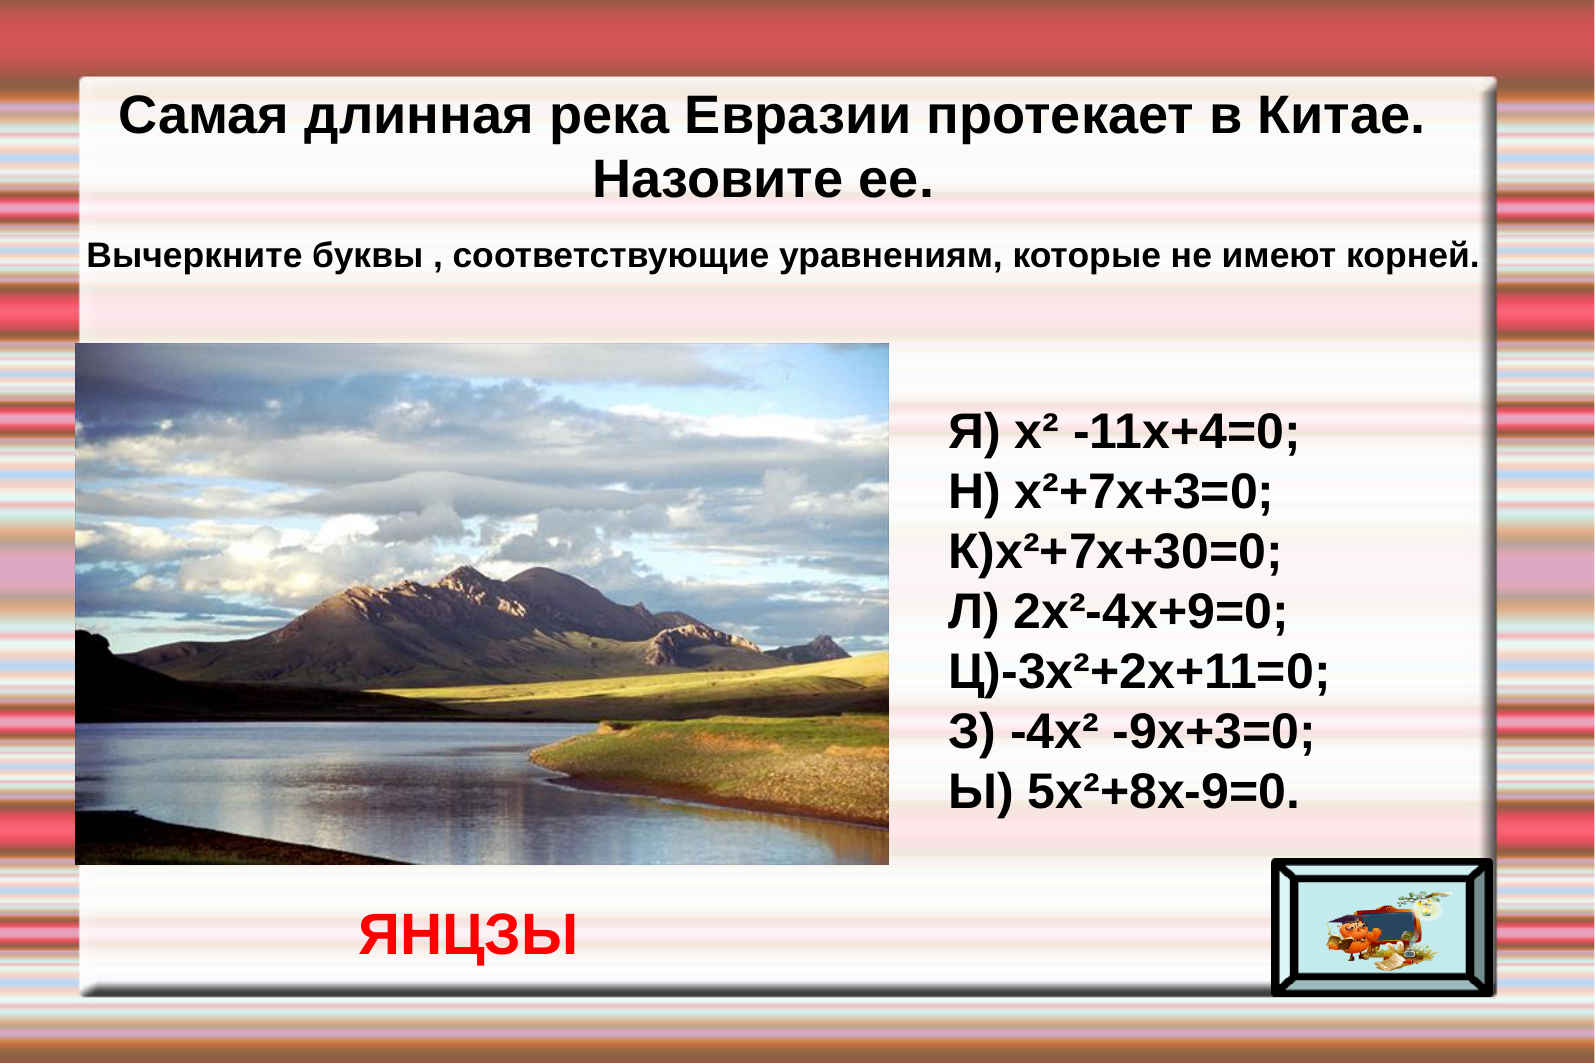

Самая длинная река Евразии протекает в Китае. Назовите ее.
Вычеркните буквы , соответствующие уравнениям, которые не имеют корней.
Я) х² -11х+4=0;
Н) х²+7х+3=0;
К)х²+7х+30=0;
Л) 2х²-4х+9=0;
Ц)-3х²+2х+11=0;
З) -4х² -9х+3=0;
Ы) 5х²+8х-9=0.
ЯНЦЗЫ